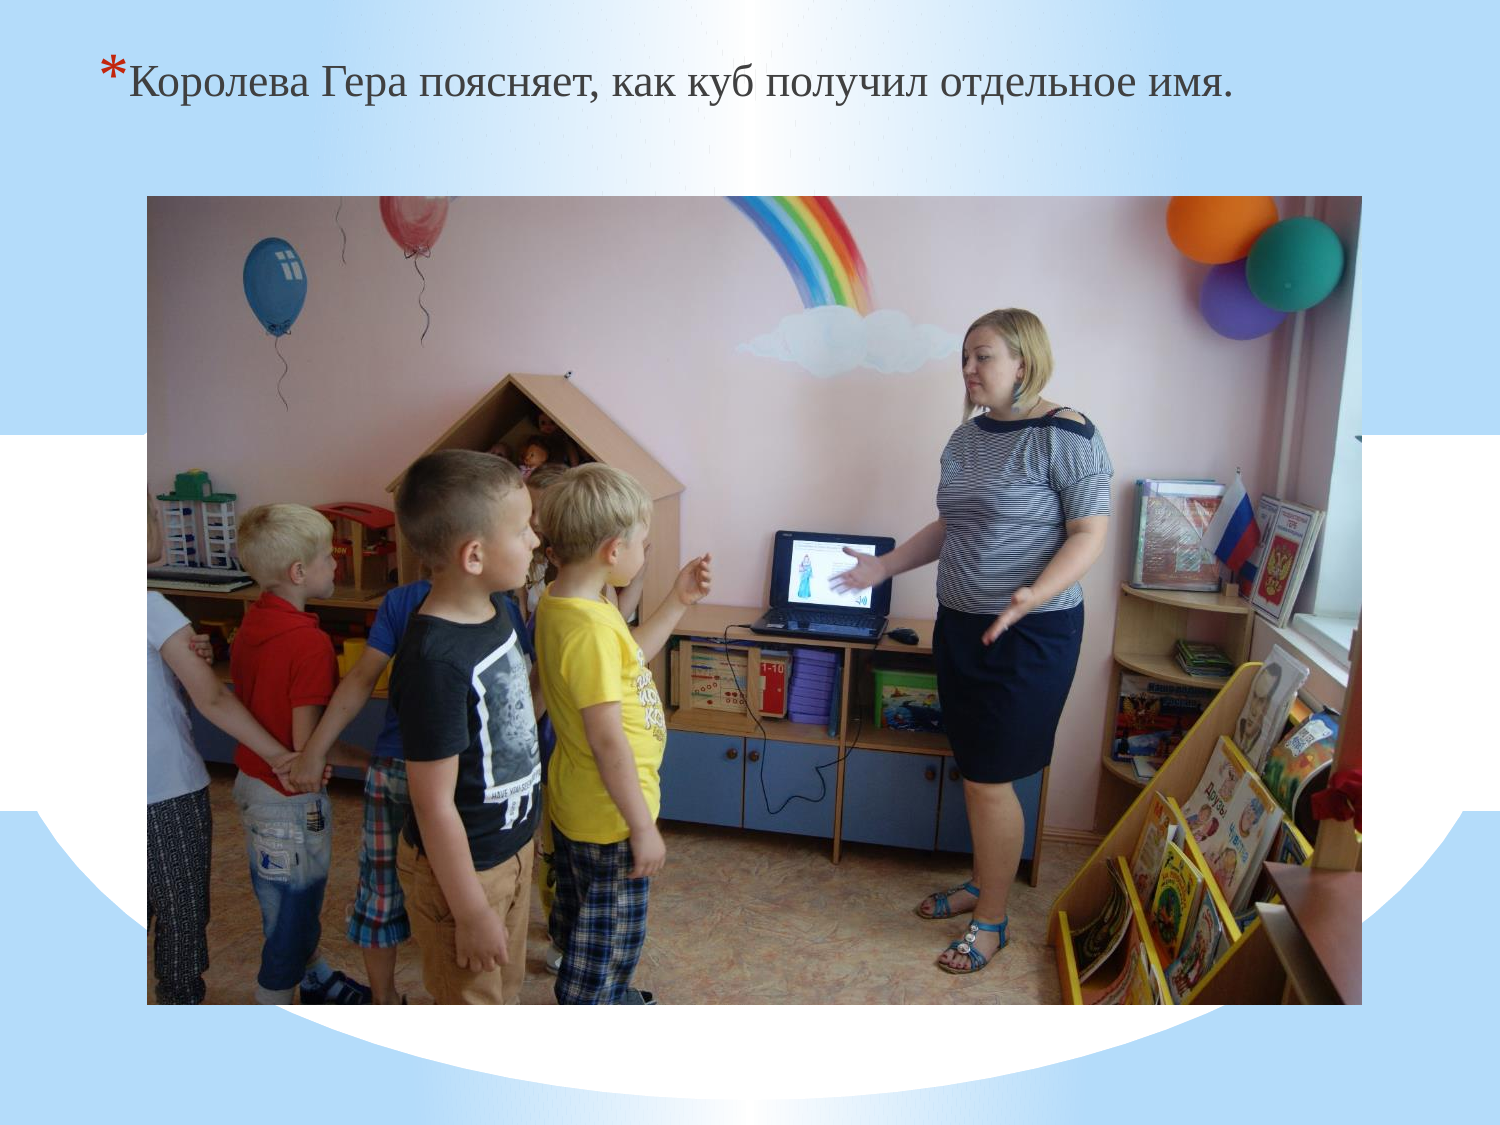

# Королева Гера поясняет, как куб получил отдельное имя.